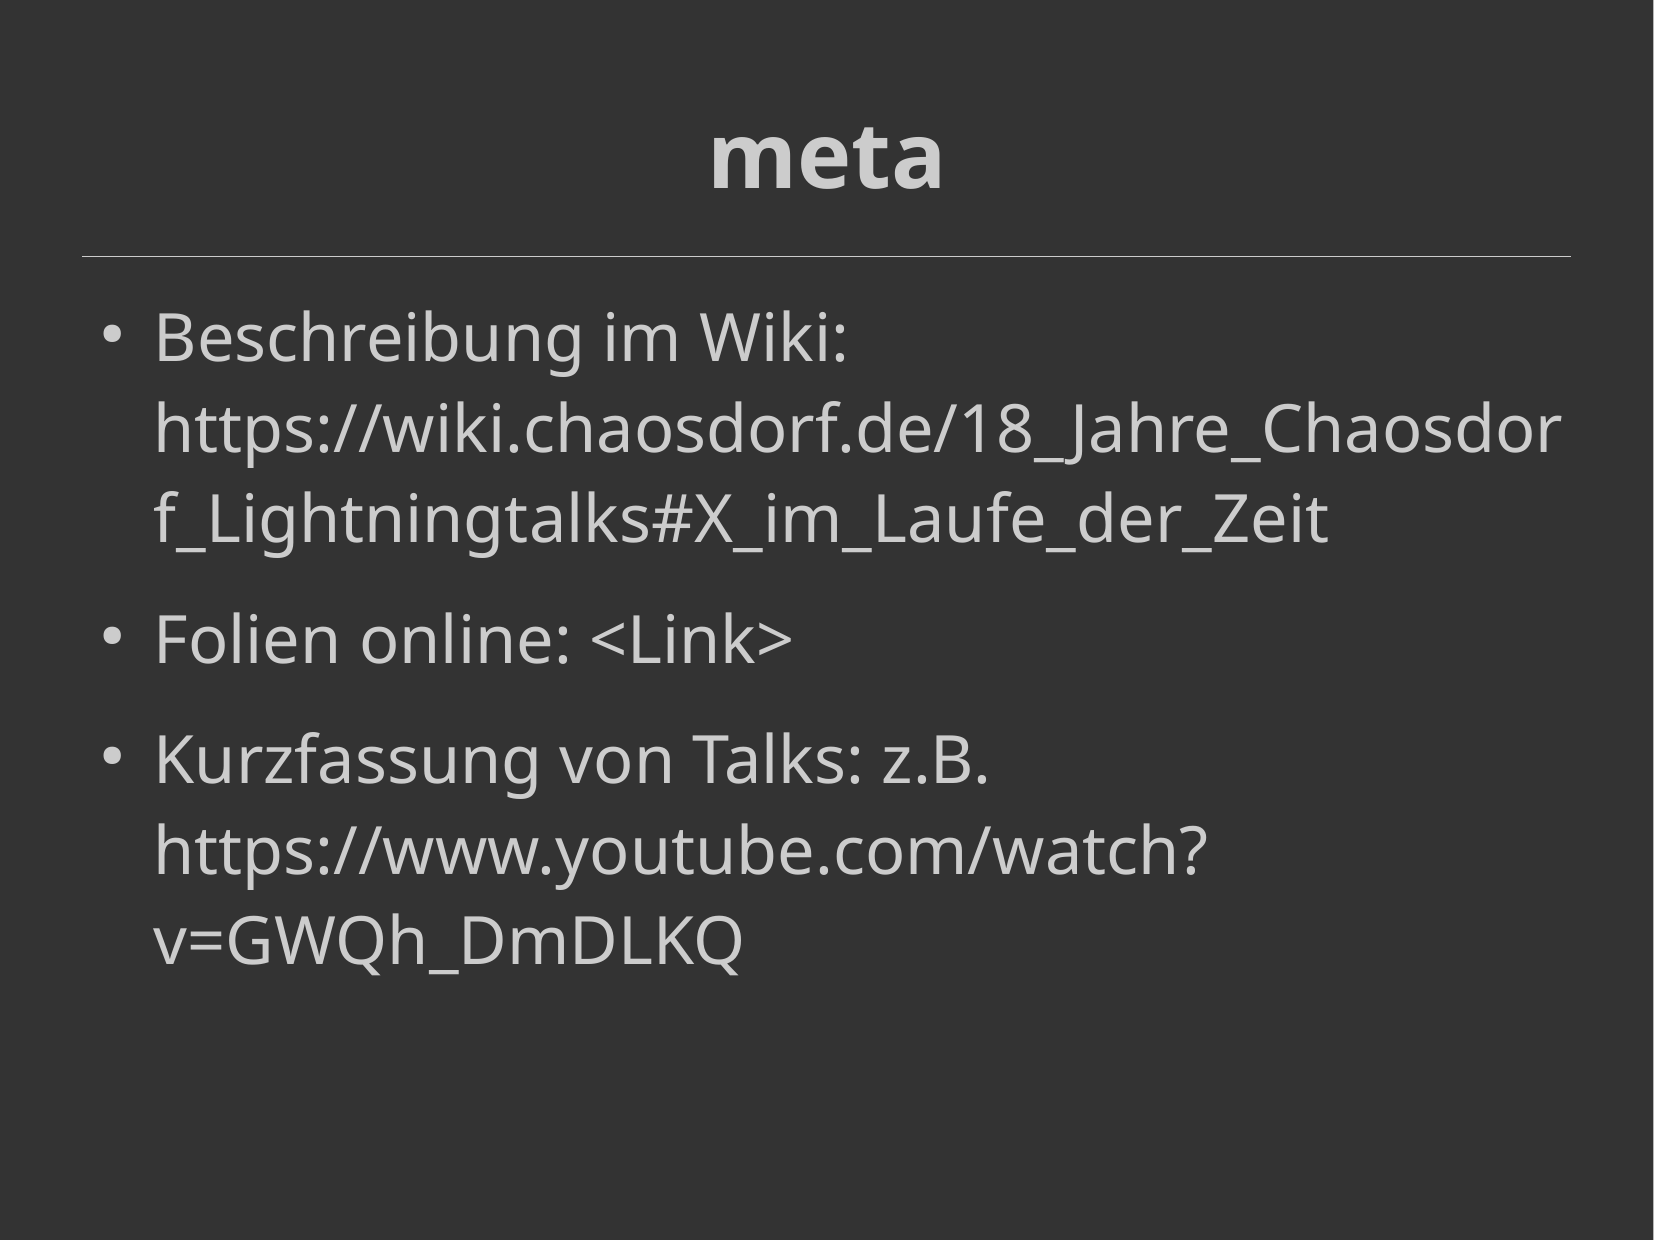

# meta
Beschreibung im Wiki: https://wiki.chaosdorf.de/18_Jahre_Chaosdorf_Lightningtalks#X_im_Laufe_der_Zeit
Folien online: <Link>
Kurzfassung von Talks: z.B. https://www.youtube.com/watch?v=GWQh_DmDLKQ